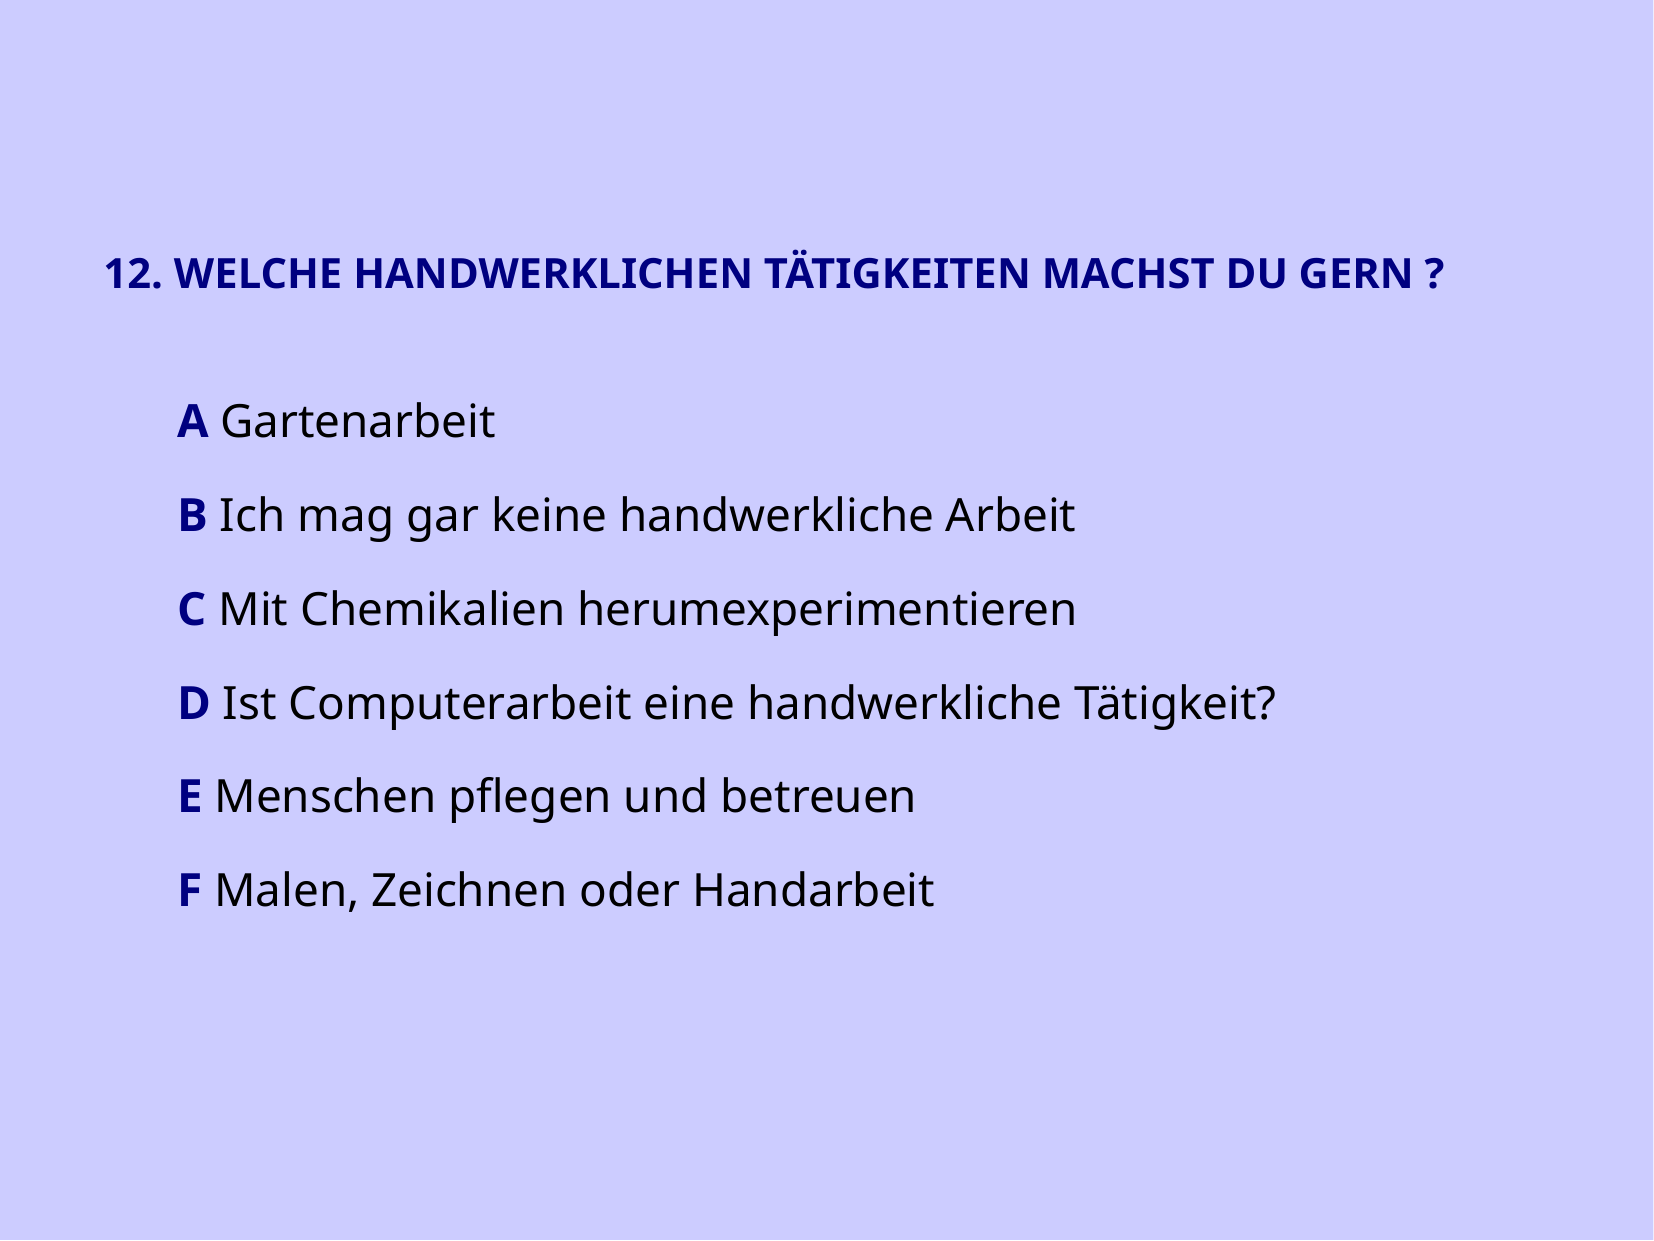

12. WELCHE HANDWERKLICHEN TÄTIGKEITEN MACHST DU GERN ?
	A Gartenarbeit
	B Ich mag gar keine handwerkliche Arbeit
	C Mit Chemikalien herumexperimentieren
	D Ist Computerarbeit eine handwerkliche Tätigkeit?
	E Menschen pflegen und betreuen
	F Malen, Zeichnen oder Handarbeit